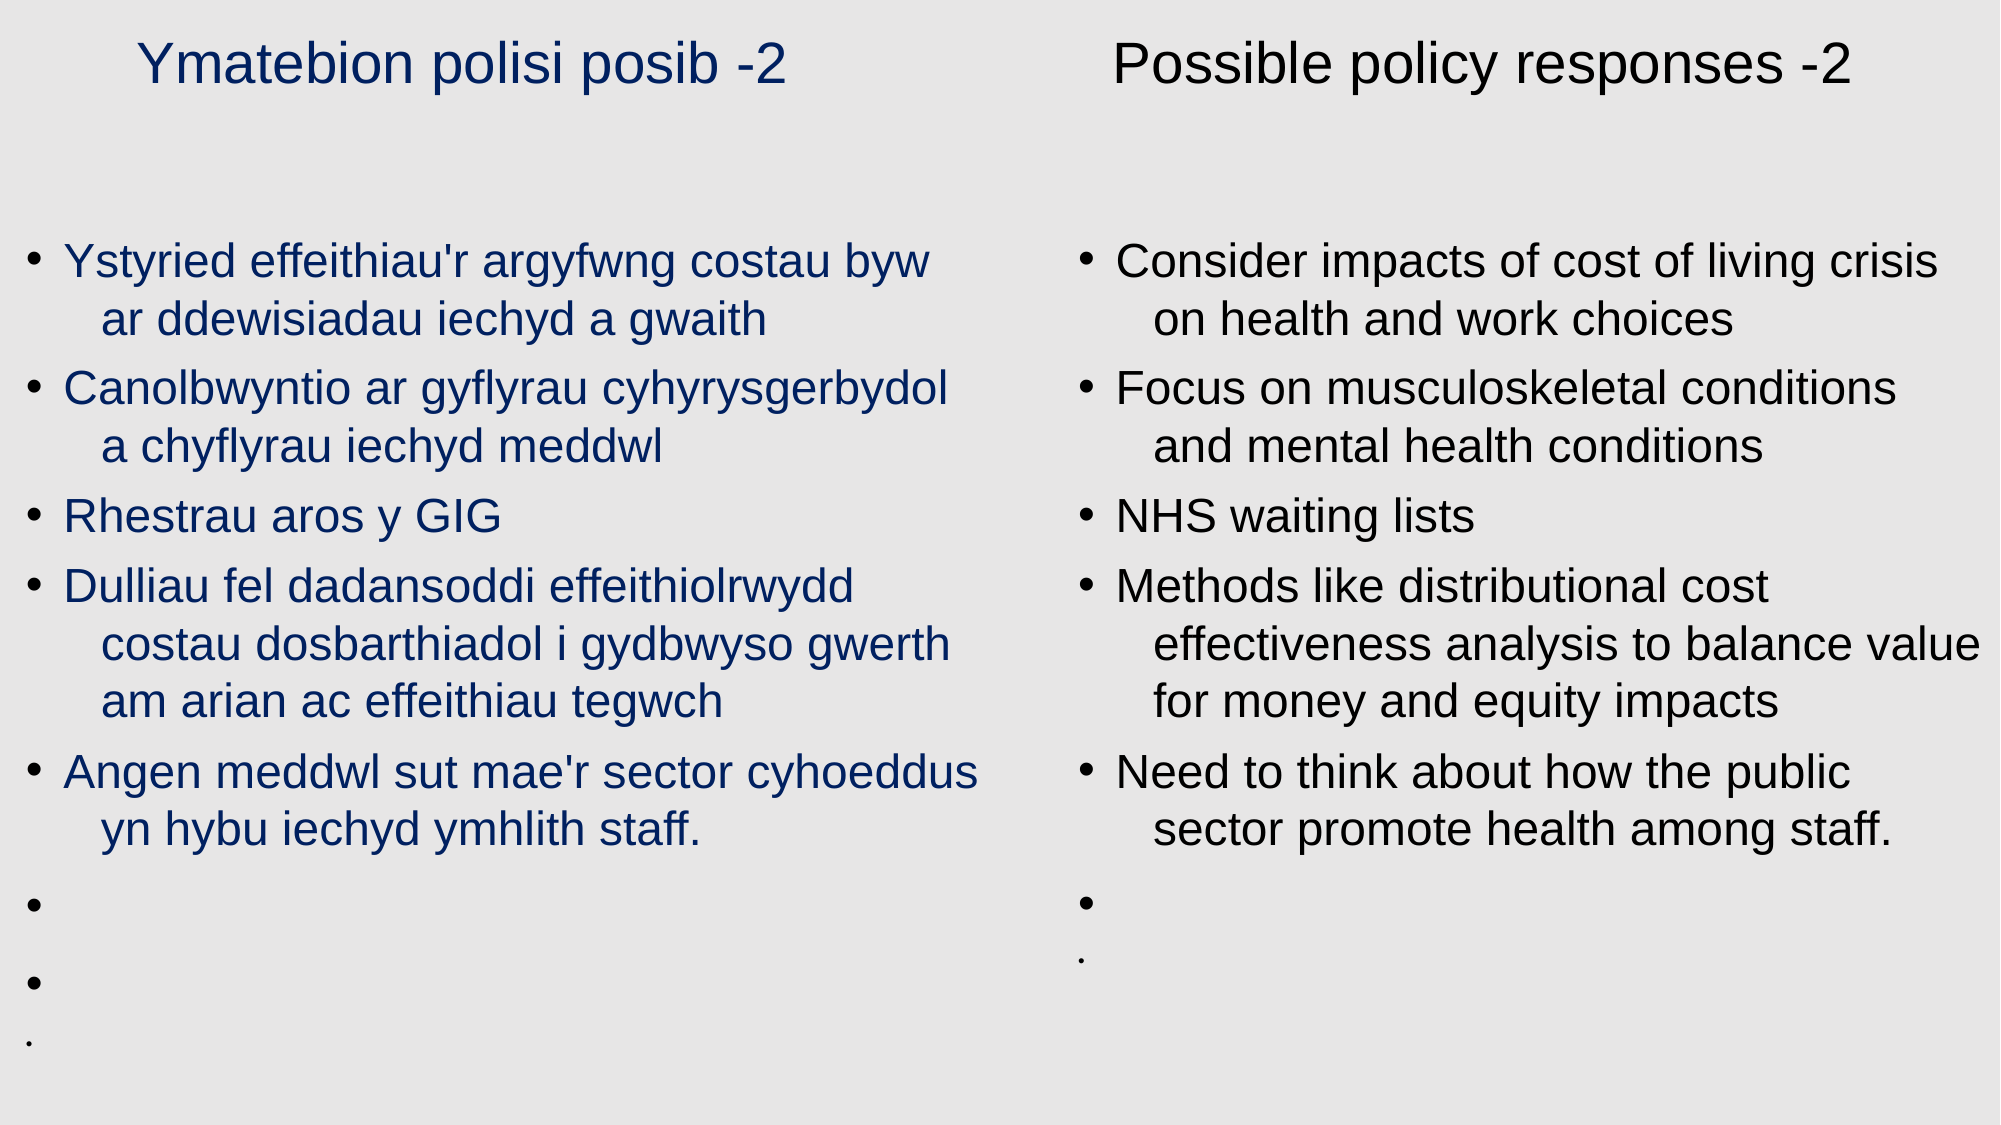

Ymatebion polisi posib -2
Possible policy responses -2
Ystyried effeithiau'r argyfwng costau byw ar ddewisiadau iechyd a gwaith
Canolbwyntio ar gyflyrau cyhyrysgerbydol a chyflyrau iechyd meddwl
Rhestrau aros y GIG
Dulliau fel dadansoddi effeithiolrwydd costau dosbarthiadol i gydbwyso gwerth am arian ac effeithiau tegwch
Angen meddwl sut mae'r sector cyhoeddus yn hybu iechyd ymhlith staff.
# Consider impacts of cost of living crisis on health and work choices
Focus on musculoskeletal conditions and mental health conditions
NHS waiting lists
Methods like distributional cost effectiveness analysis to balance value for money and equity impacts
Need to think about how the public sector promote health among staff.